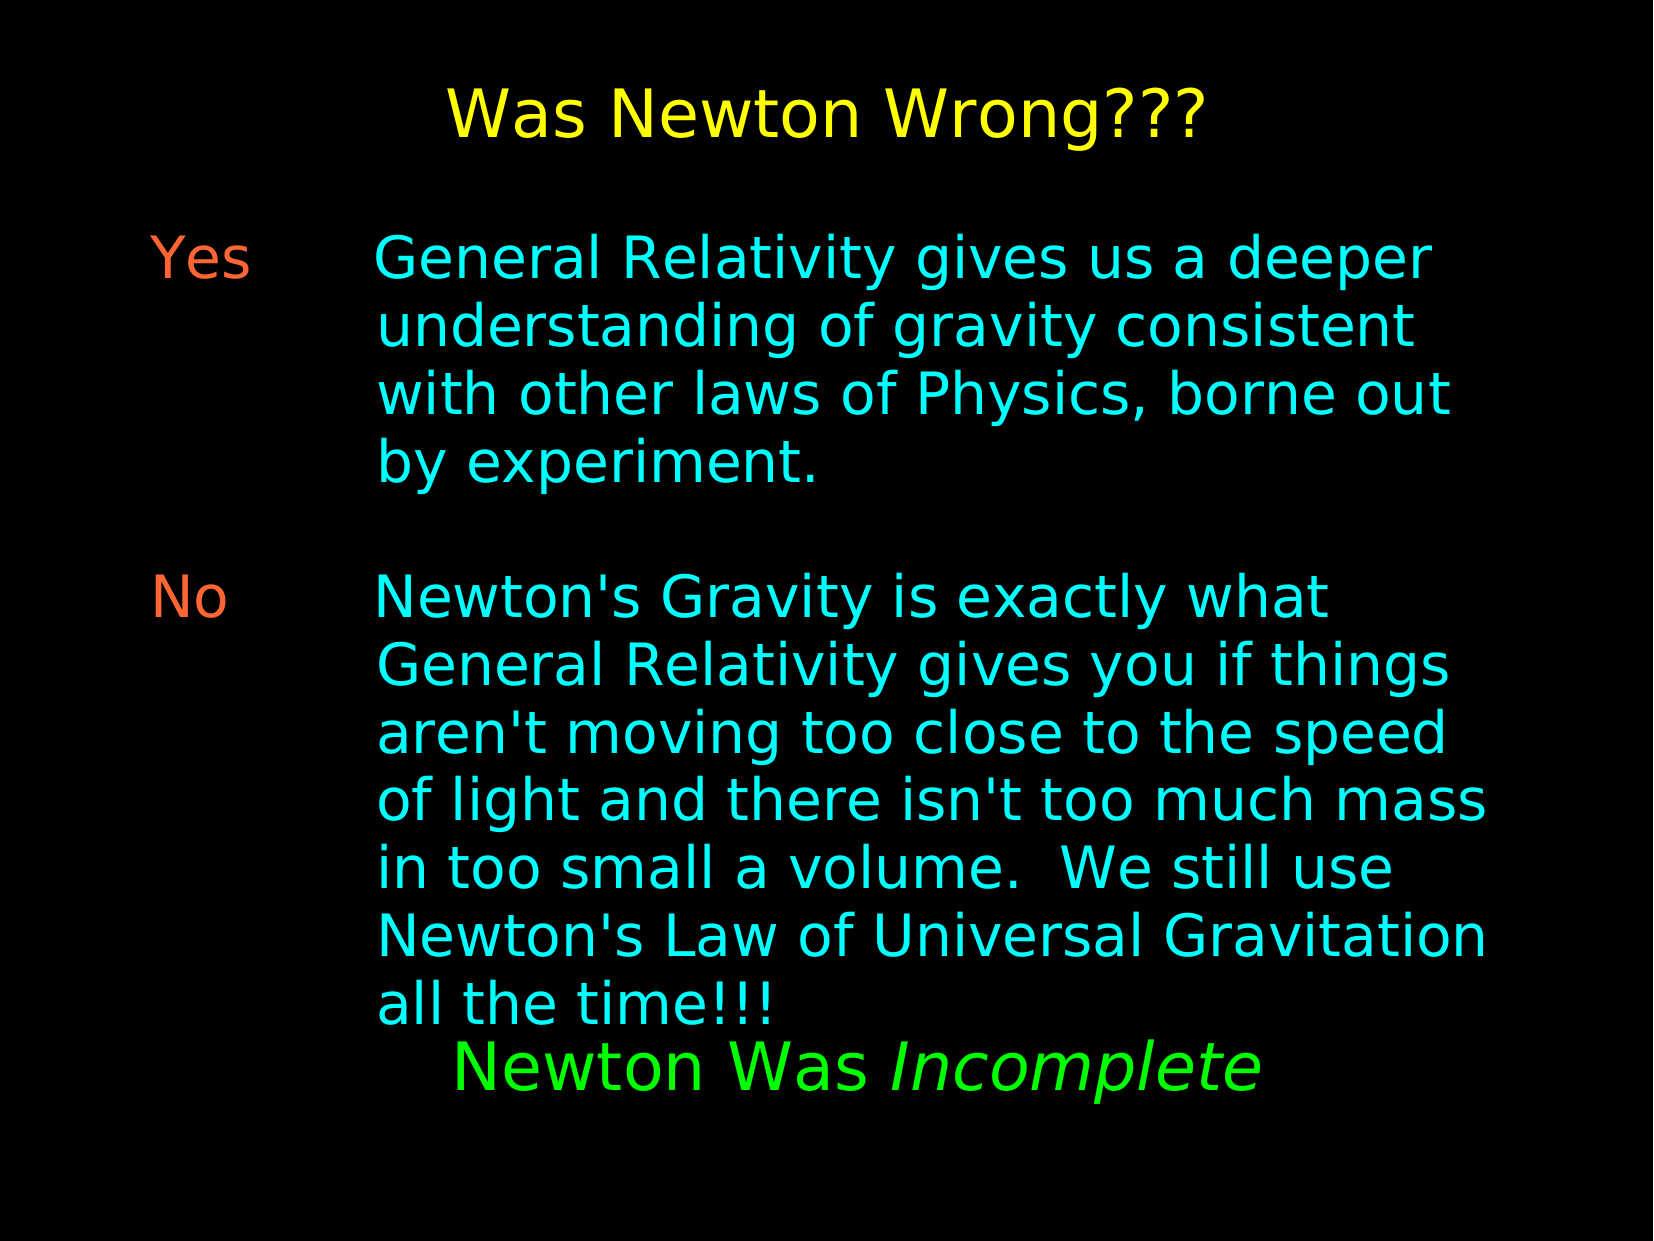

Was Newton Wrong???
Yes	General Relativity gives us a deeper understanding of gravity consistent with other laws of Physics, borne out by experiment.
No	Newton's Gravity is exactly what General Relativity gives you if things aren't moving too close to the speed of light and there isn't too much mass in too small a volume. We still use Newton's Law of Universal Gravitation all the time!!!
Newton Was Incomplete